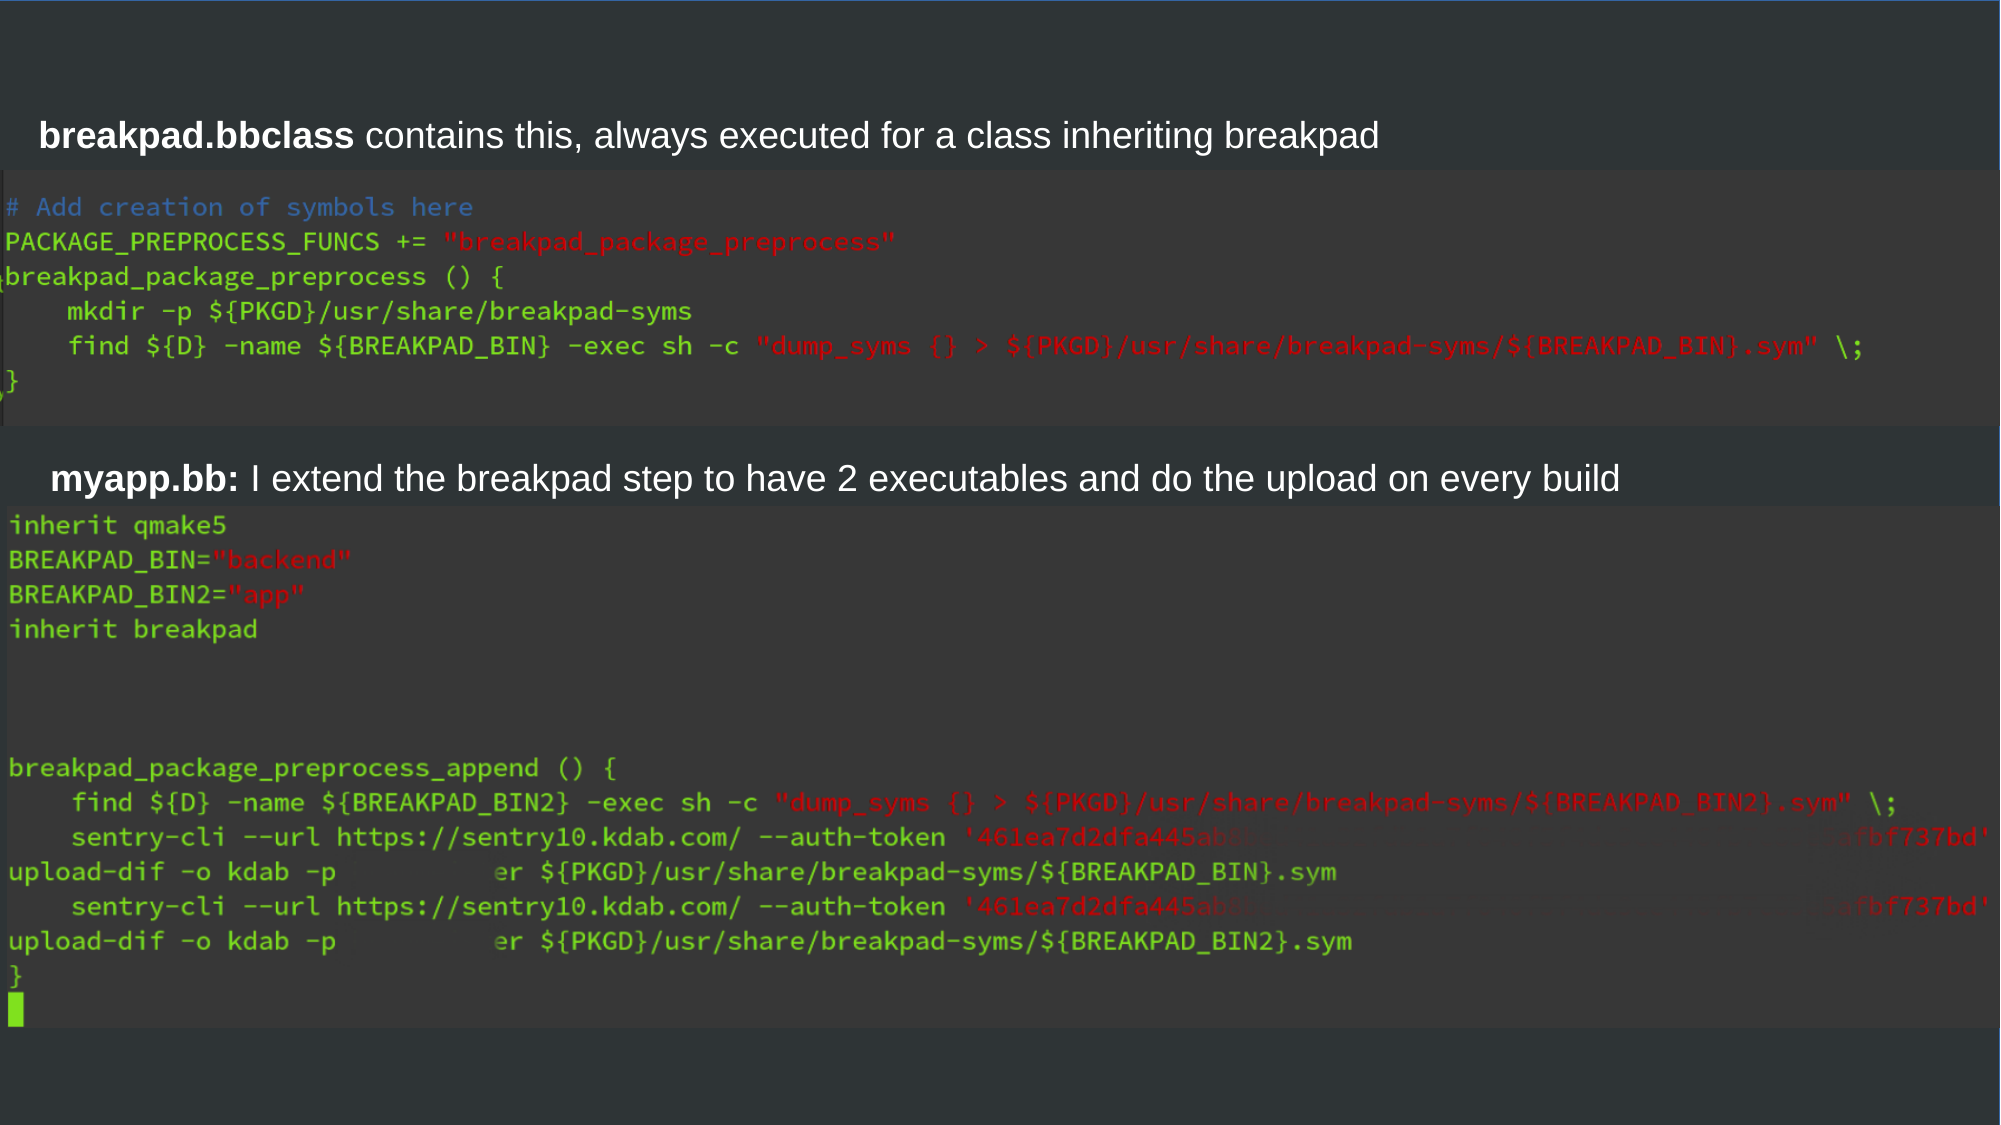

breakpad.bbclass contains this, always executed for a class inheriting breakpad
#
myapp.bb: I extend the breakpad step to have 2 executables and do the upload on every build